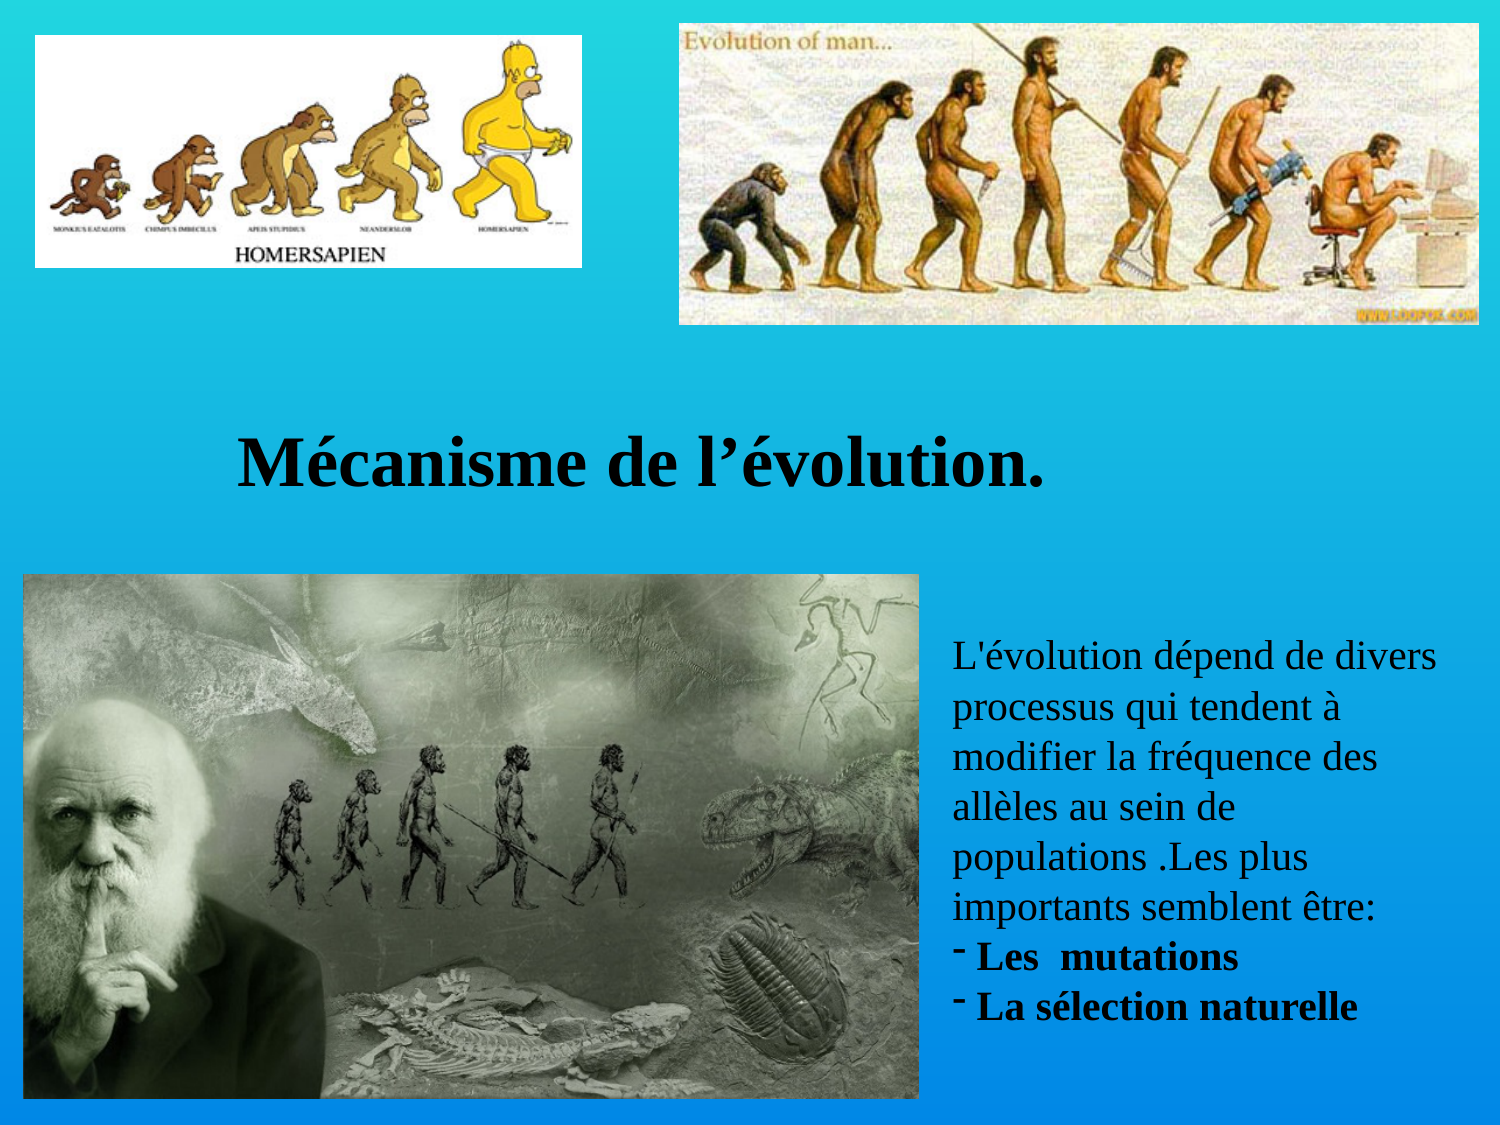

# Mécanisme de l’évolution.
L'évolution dépend de divers processus qui tendent à modifier la fréquence des allèles au sein de populations .Les plus importants semblent être:
 Les  mutations
 La sélection naturelle